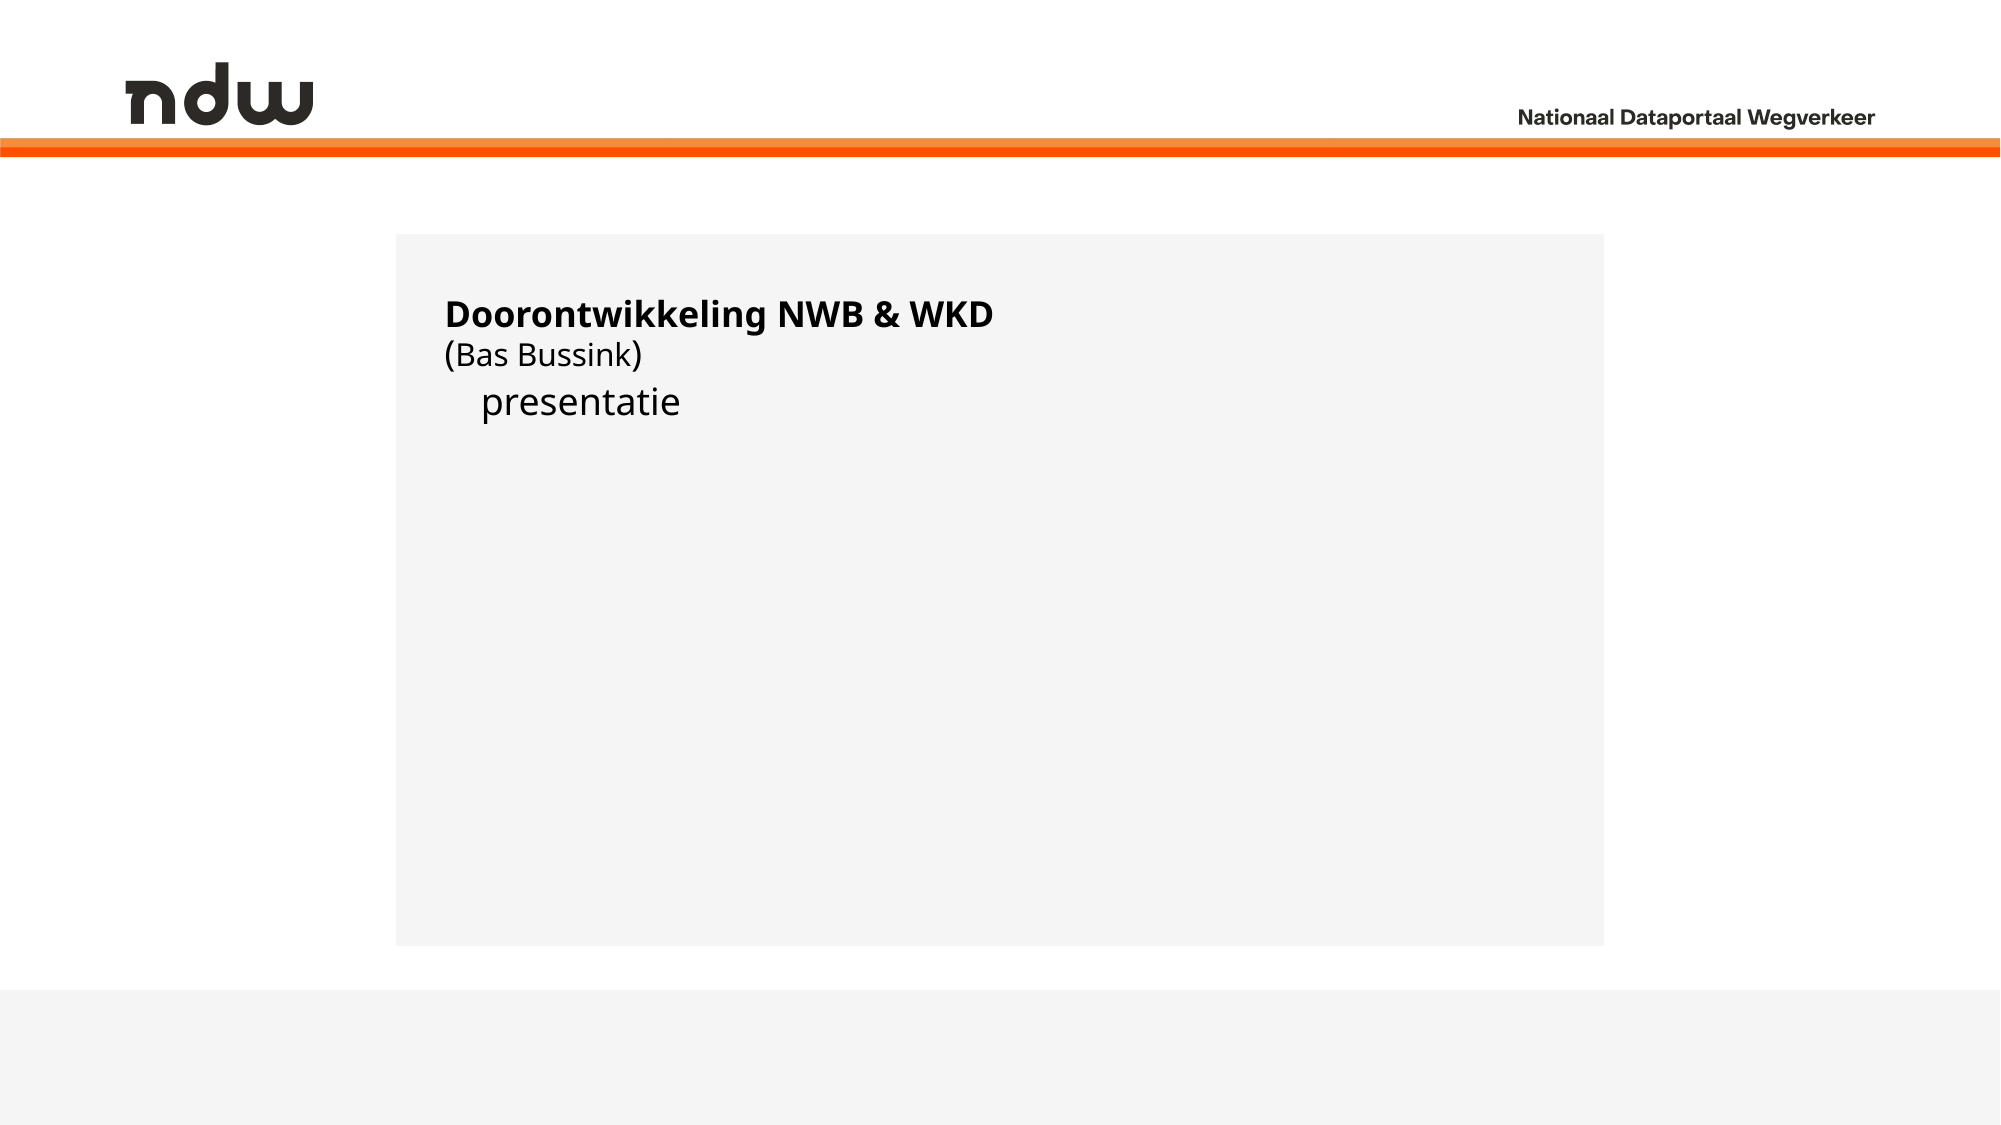

Doorontwikkeling NWB & WKD
(Bas Bussink)
# presentatie